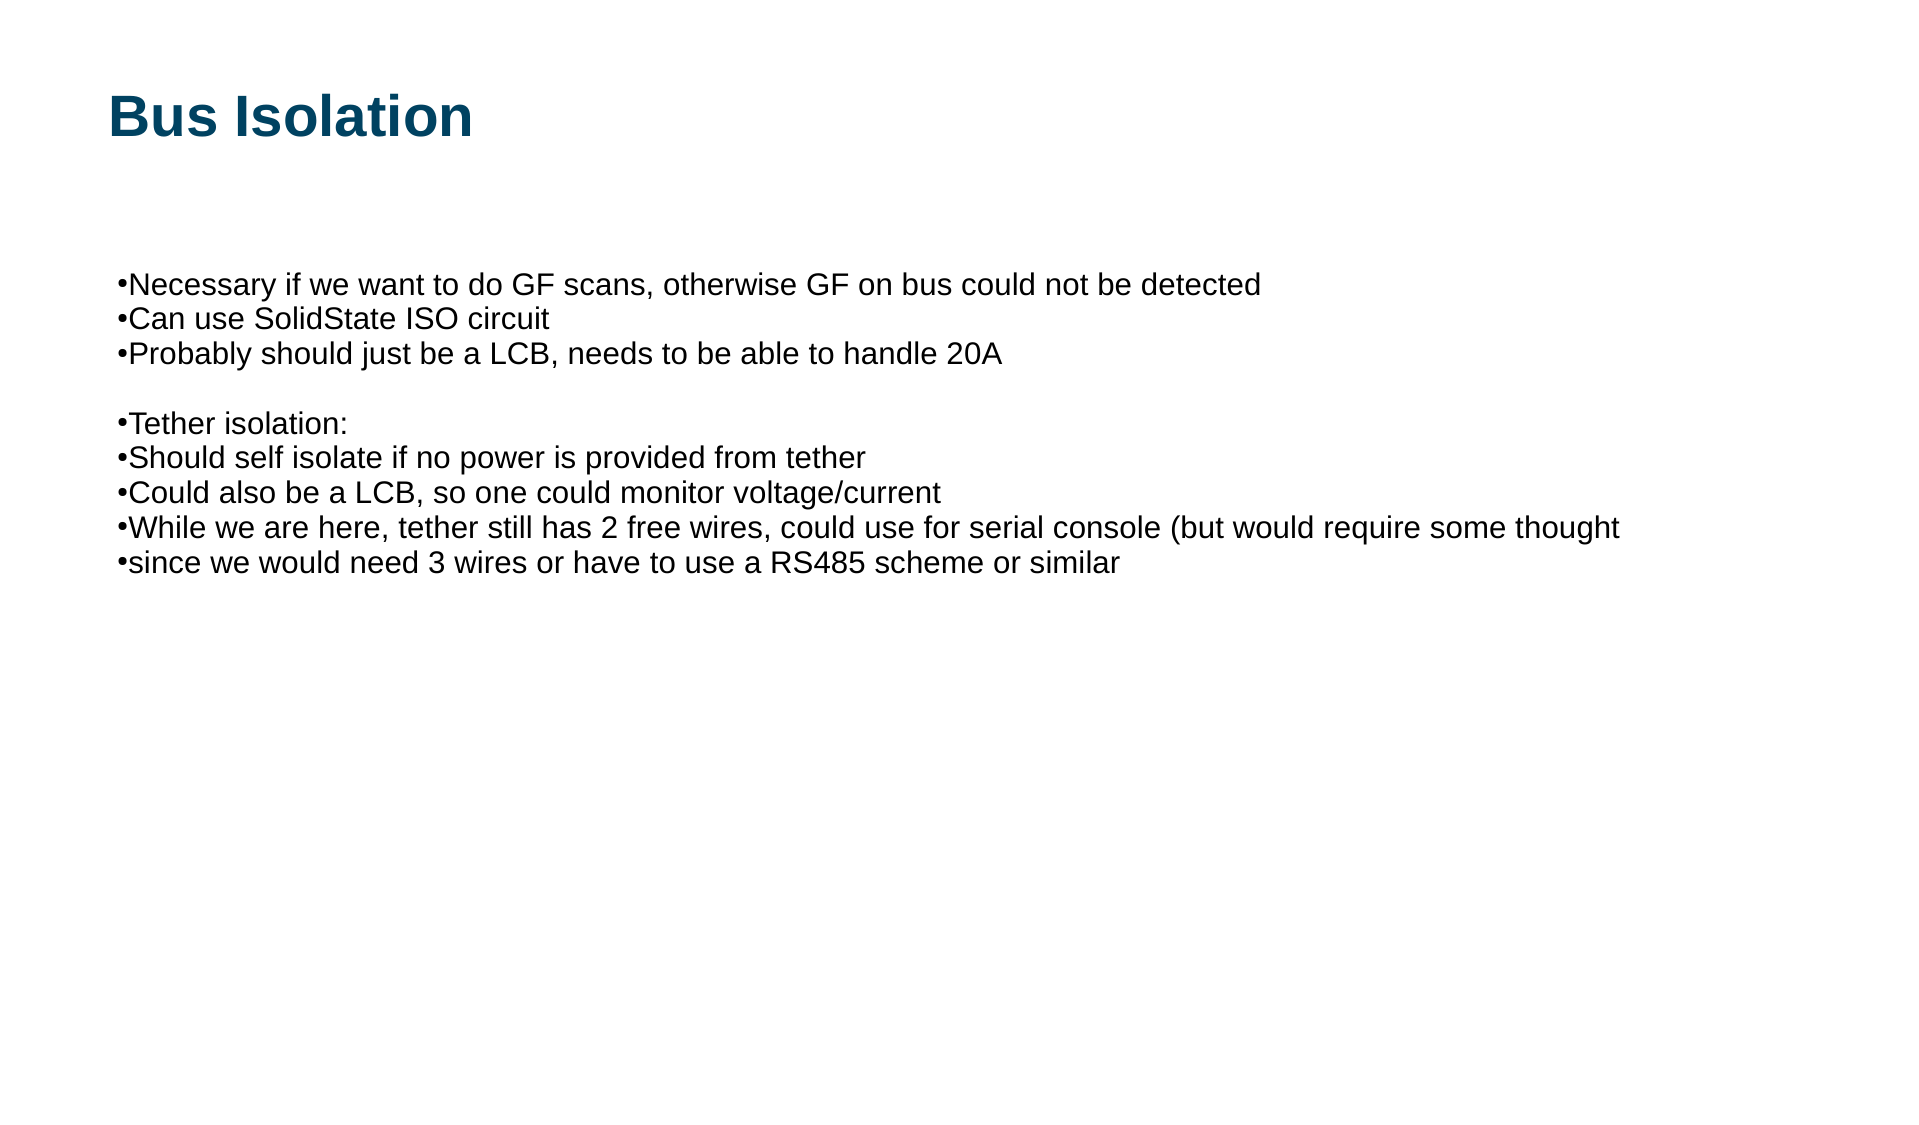

# Bus Isolation
Necessary if we want to do GF scans, otherwise GF on bus could not be detected
Can use SolidState ISO circuit
Probably should just be a LCB, needs to be able to handle 20A
Tether isolation:
Should self isolate if no power is provided from tether
Could also be a LCB, so one could monitor voltage/current
While we are here, tether still has 2 free wires, could use for serial console (but would require some thought
since we would need 3 wires or have to use a RS485 scheme or similar